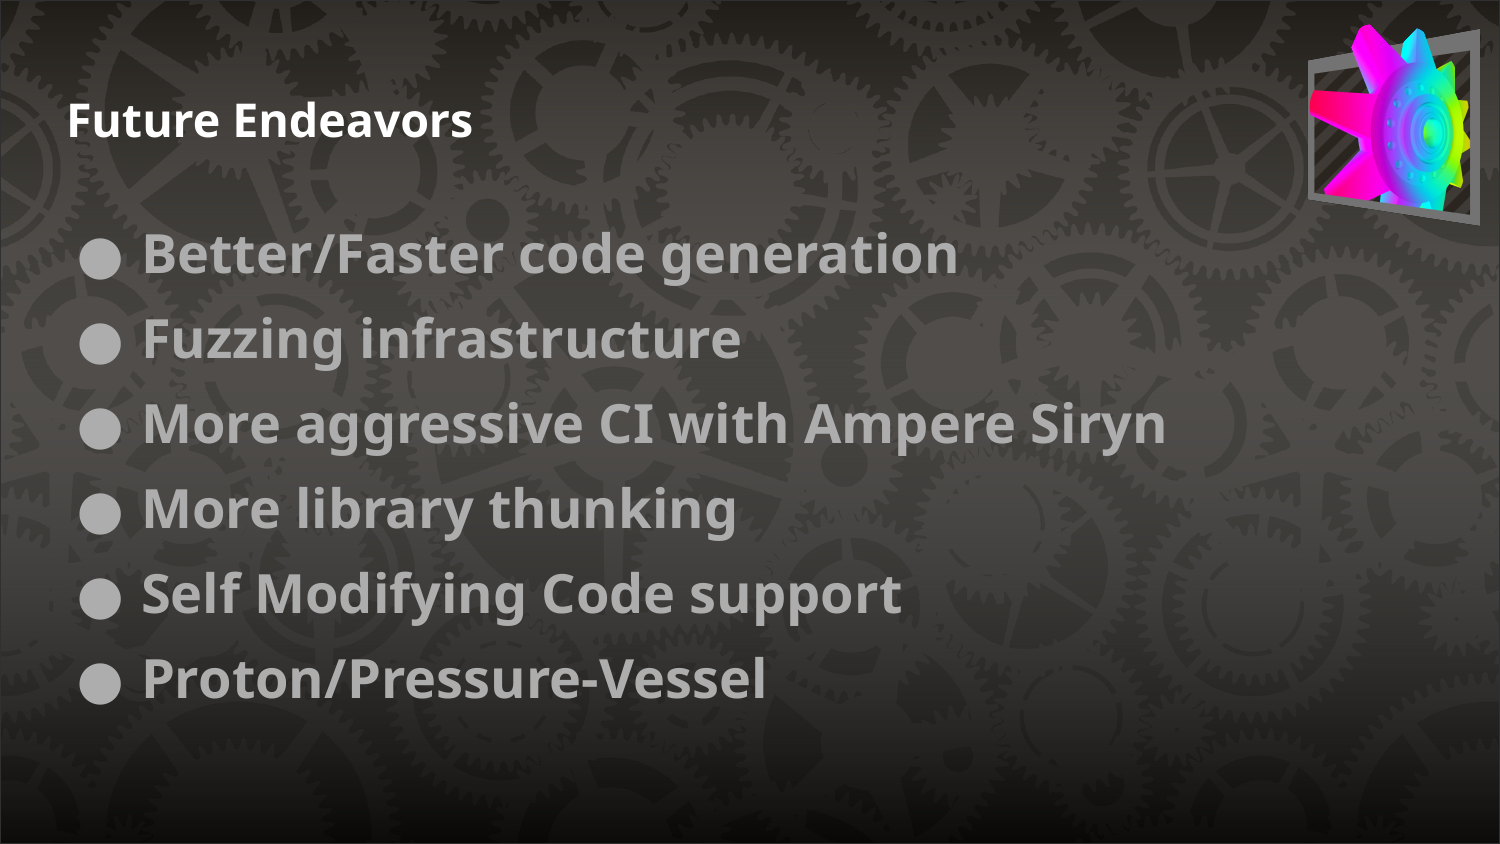

# Future Endeavors
Better/Faster code generation
Fuzzing infrastructure
More aggressive CI with Ampere Siryn
More library thunking
Self Modifying Code support
Proton/Pressure-Vessel